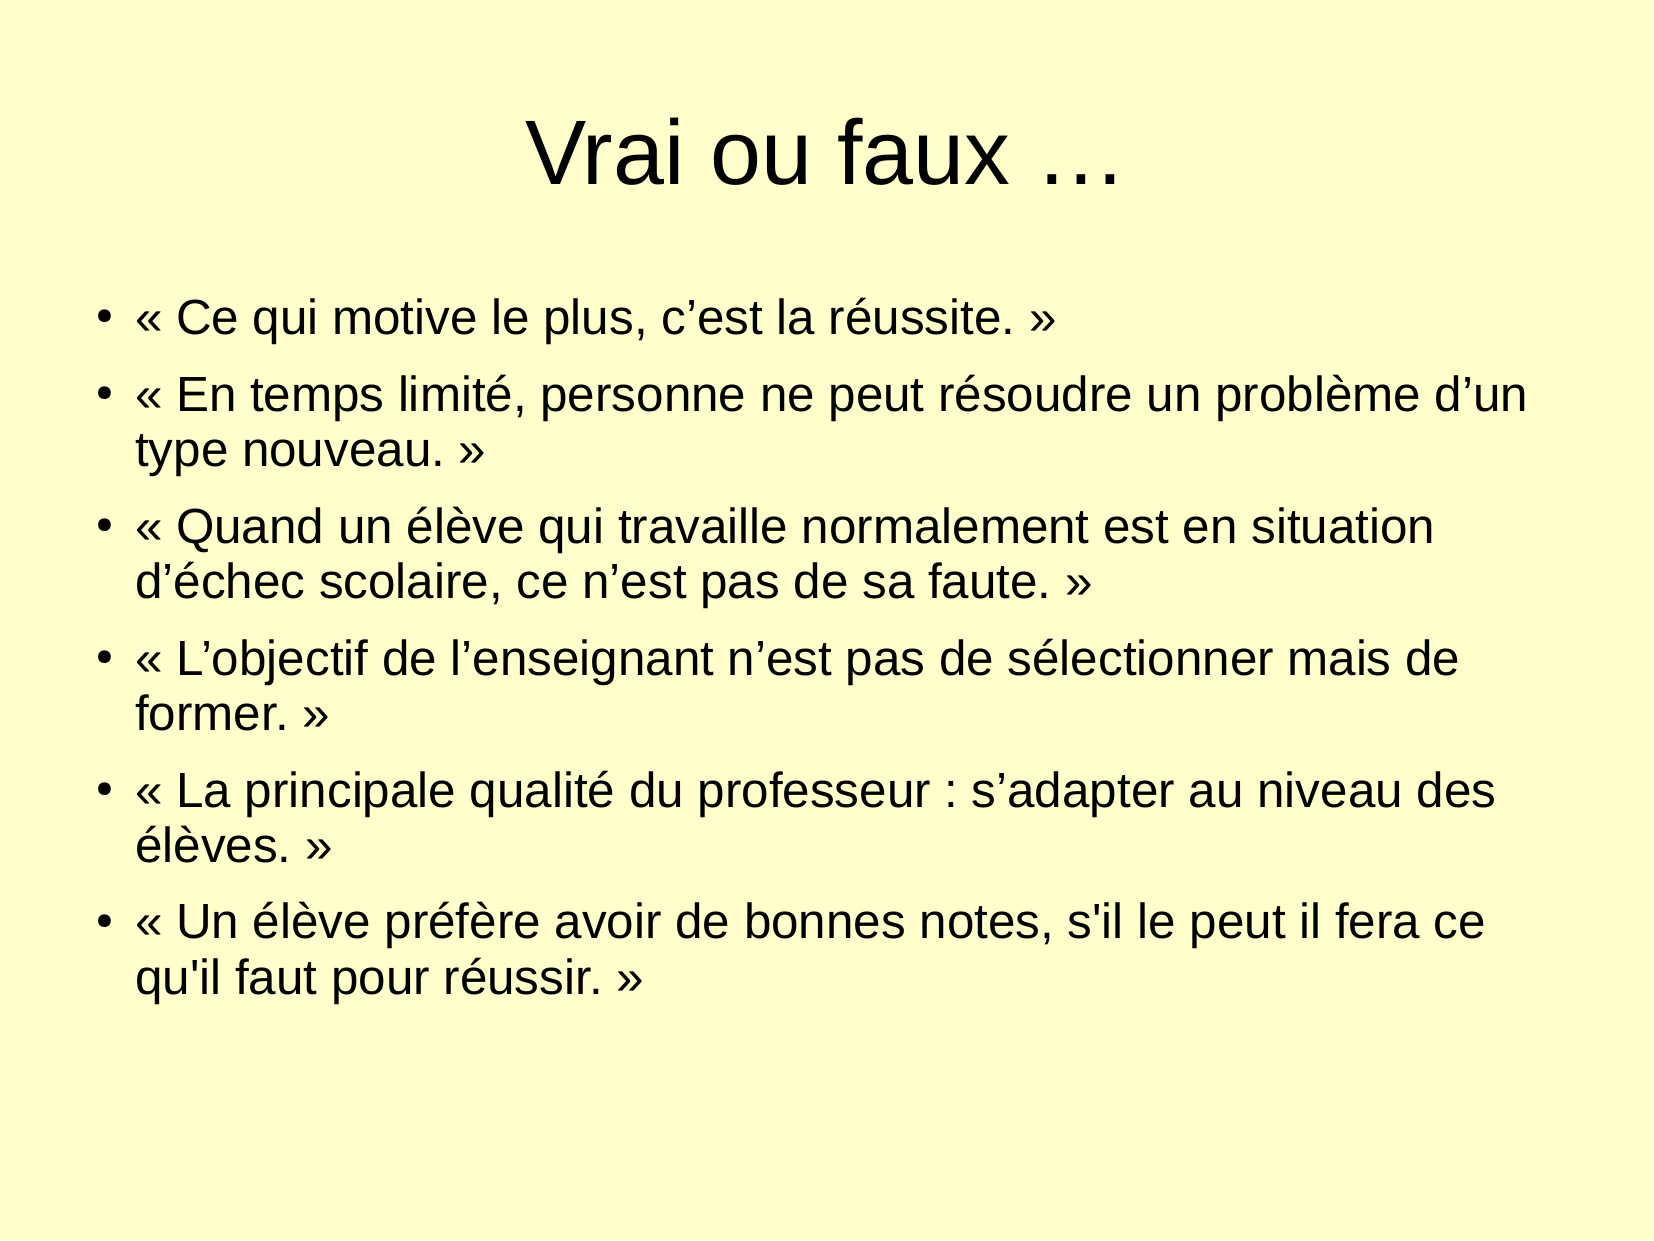

# Vrai ou faux …
« Ce qui motive le plus, c’est la réussite. »
« En temps limité, personne ne peut résoudre un problème d’un type nouveau. »
« Quand un élève qui travaille normalement est en situation d’échec scolaire, ce n’est pas de sa faute. »
« L’objectif de l’enseignant n’est pas de sélectionner mais de former. »
« La principale qualité du professeur : s’adapter au niveau des élèves. »
« Un élève préfère avoir de bonnes notes, s'il le peut il fera ce qu'il faut pour réussir. »